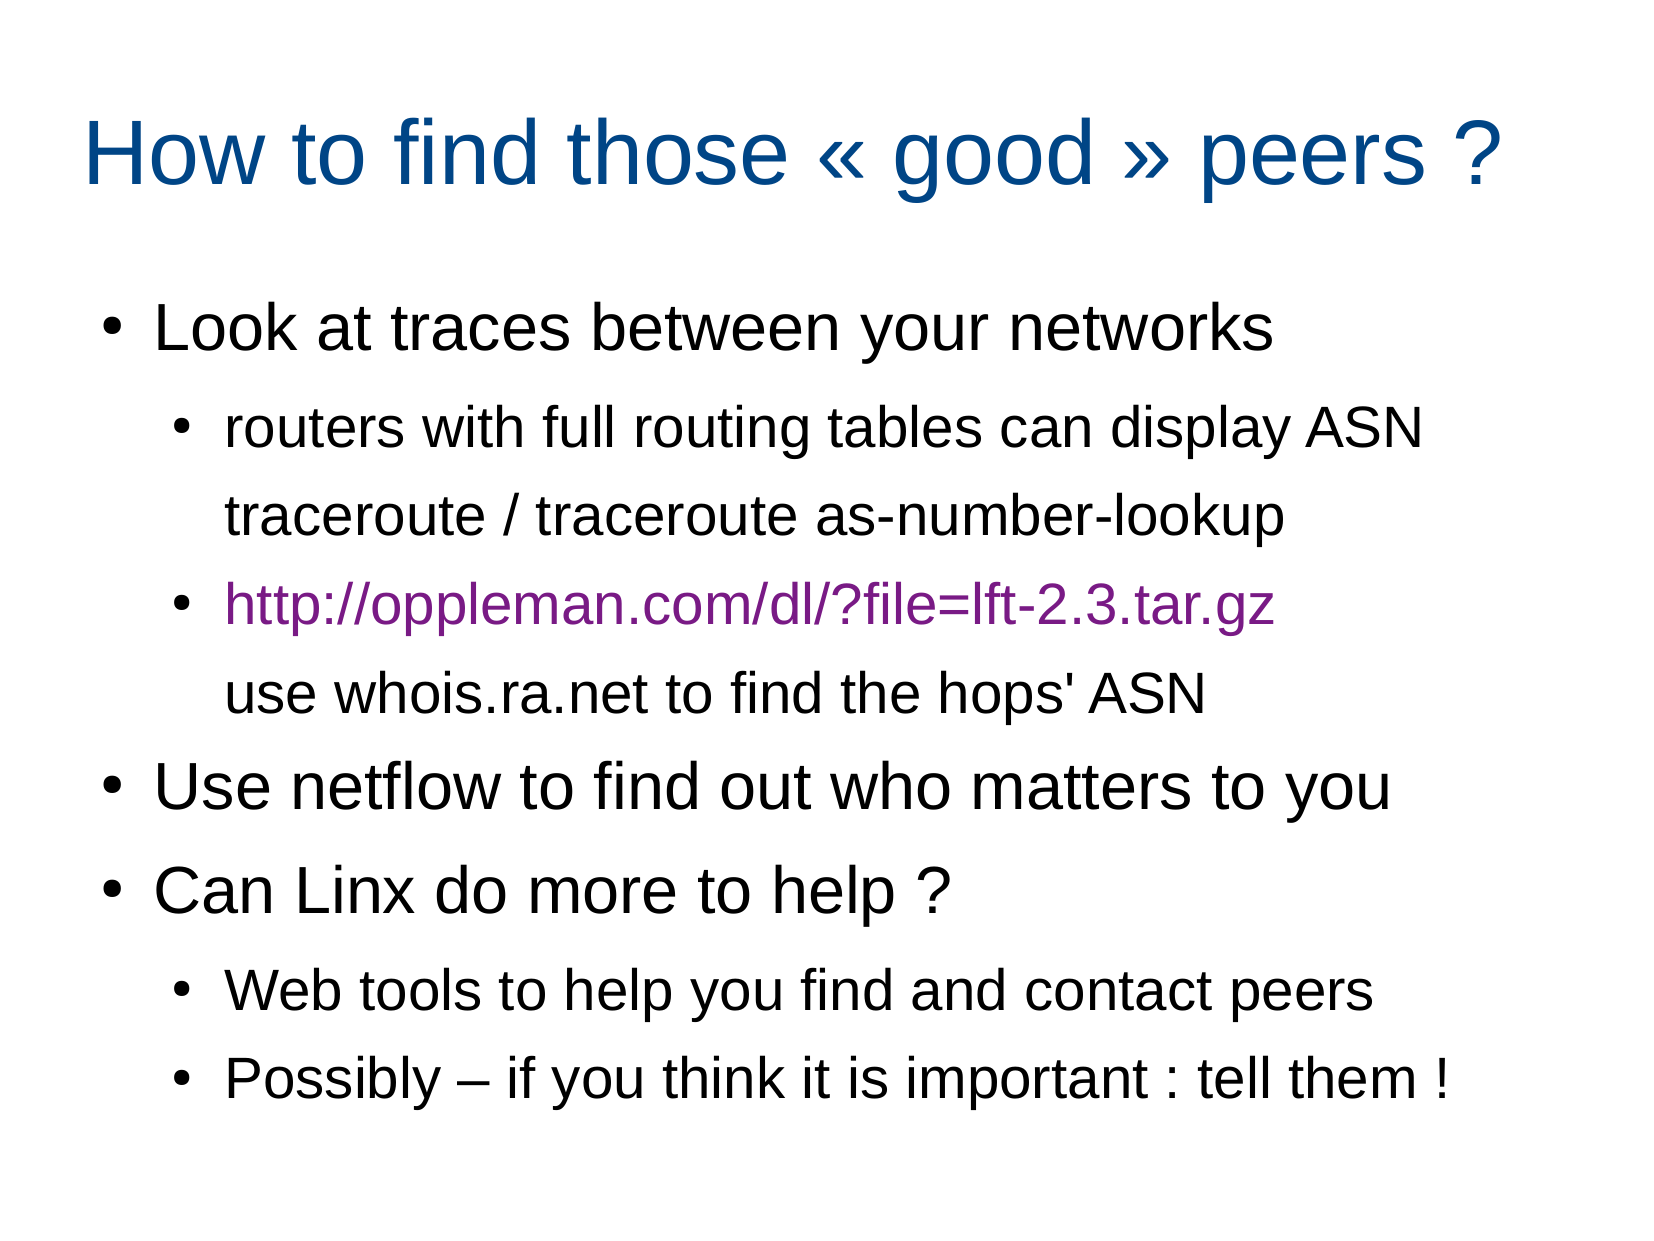

# How to find those « good » peers ?
Look at traces between your networks
routers with full routing tables can display ASN
traceroute / traceroute as-number-lookup
http://oppleman.com/dl/?file=lft-2.3.tar.gz
use whois.ra.net to find the hops' ASN
Use netflow to find out who matters to you
Can Linx do more to help ?
Web tools to help you find and contact peers
Possibly – if you think it is important : tell them !